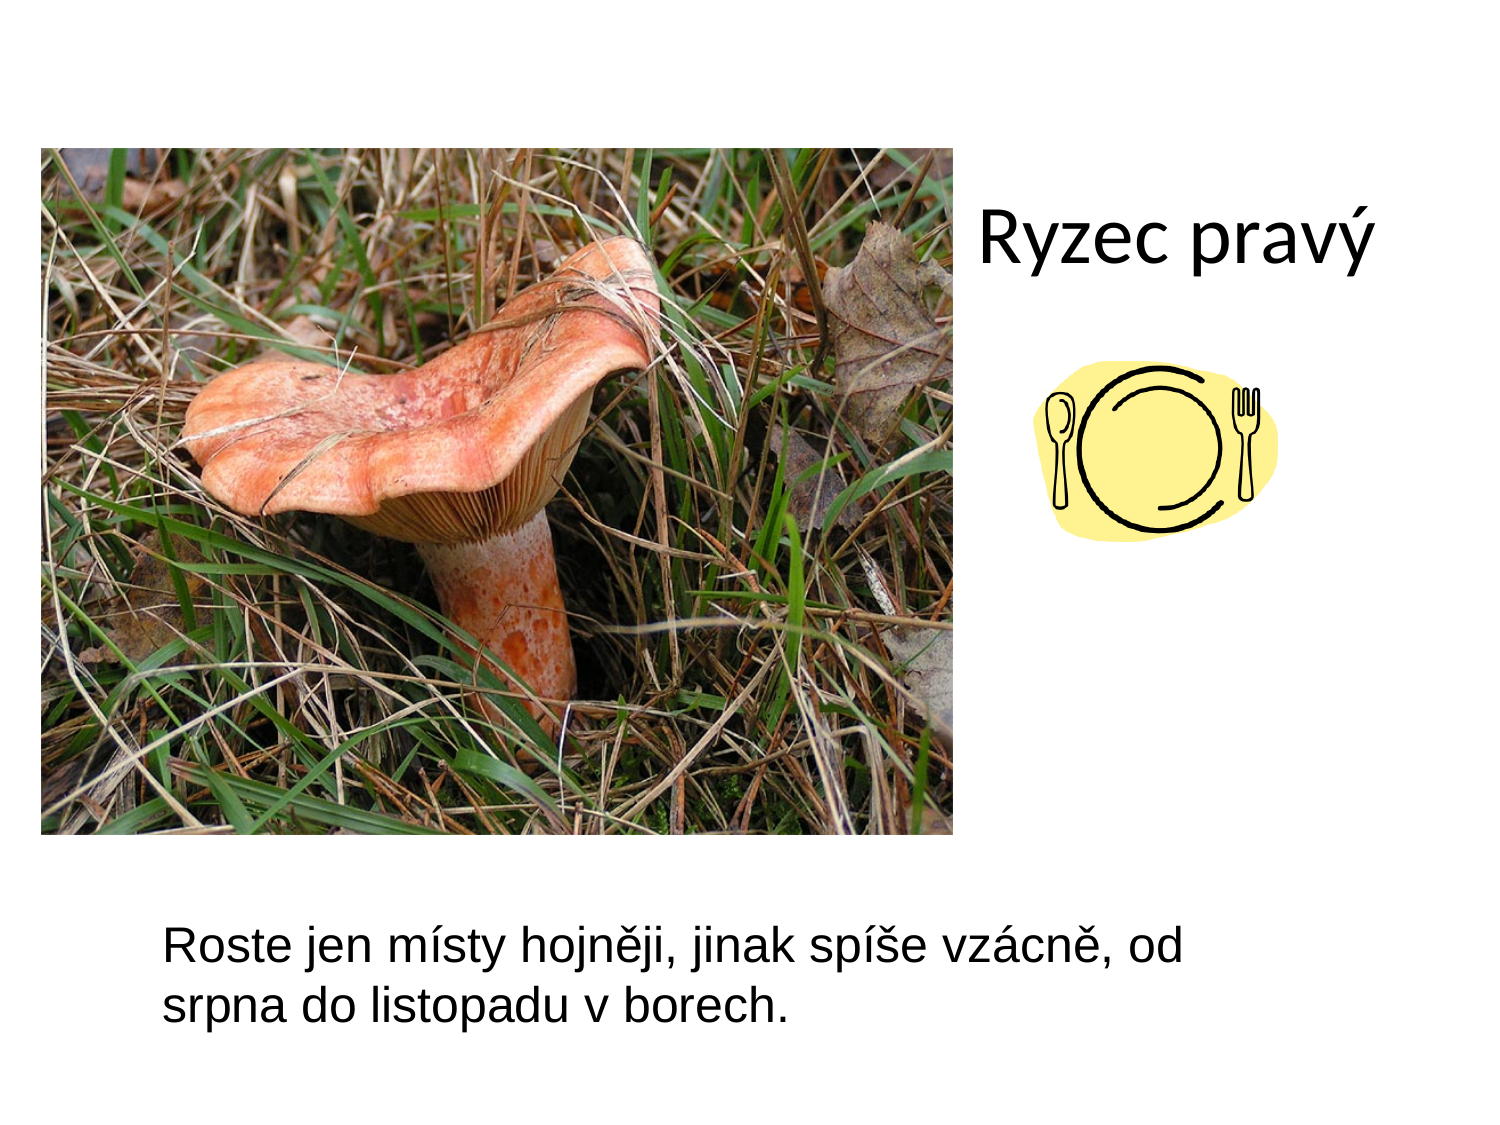

Ryzec pravý
Roste jen místy hojněji, jinak spíše vzácně, od srpna do listopadu v borech.